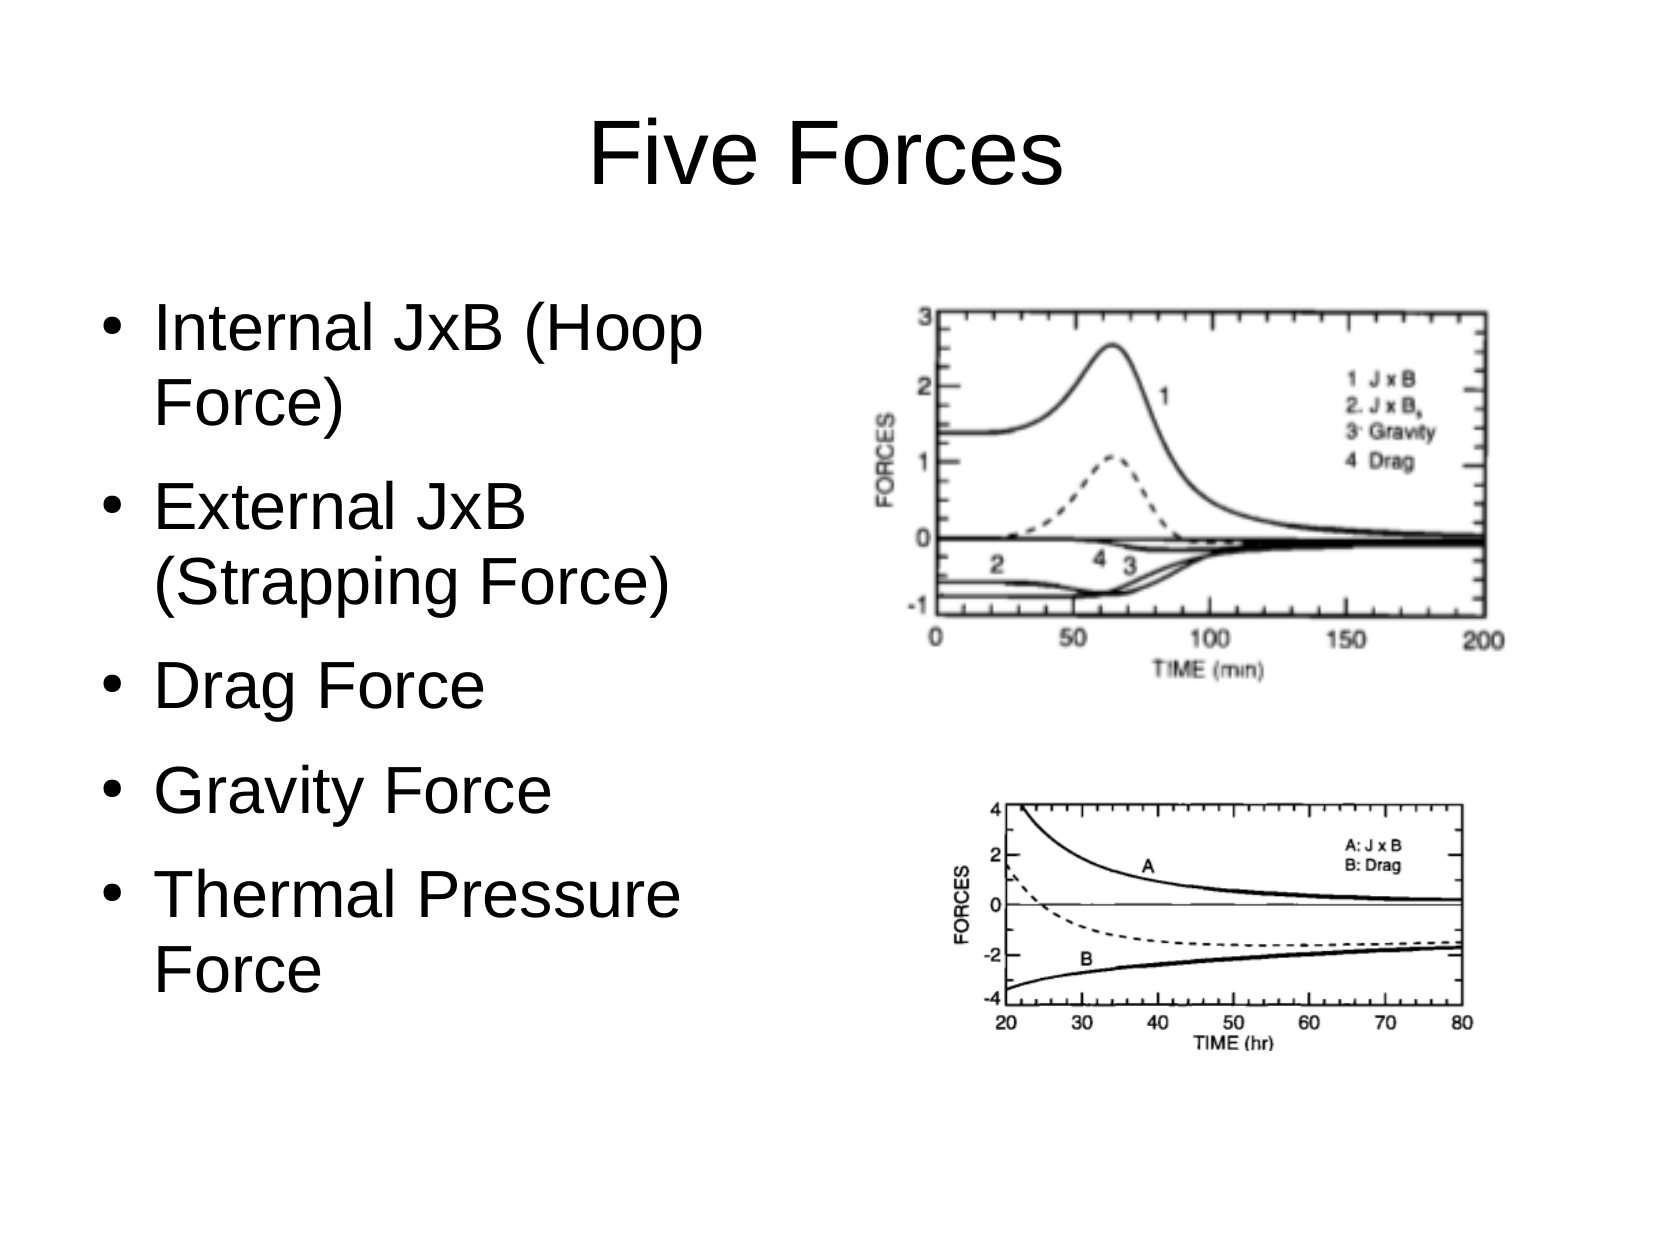

# Five Forces
Internal JxB (Hoop Force)
External JxB (Strapping Force)
Drag Force
Gravity Force
Thermal Pressure Force